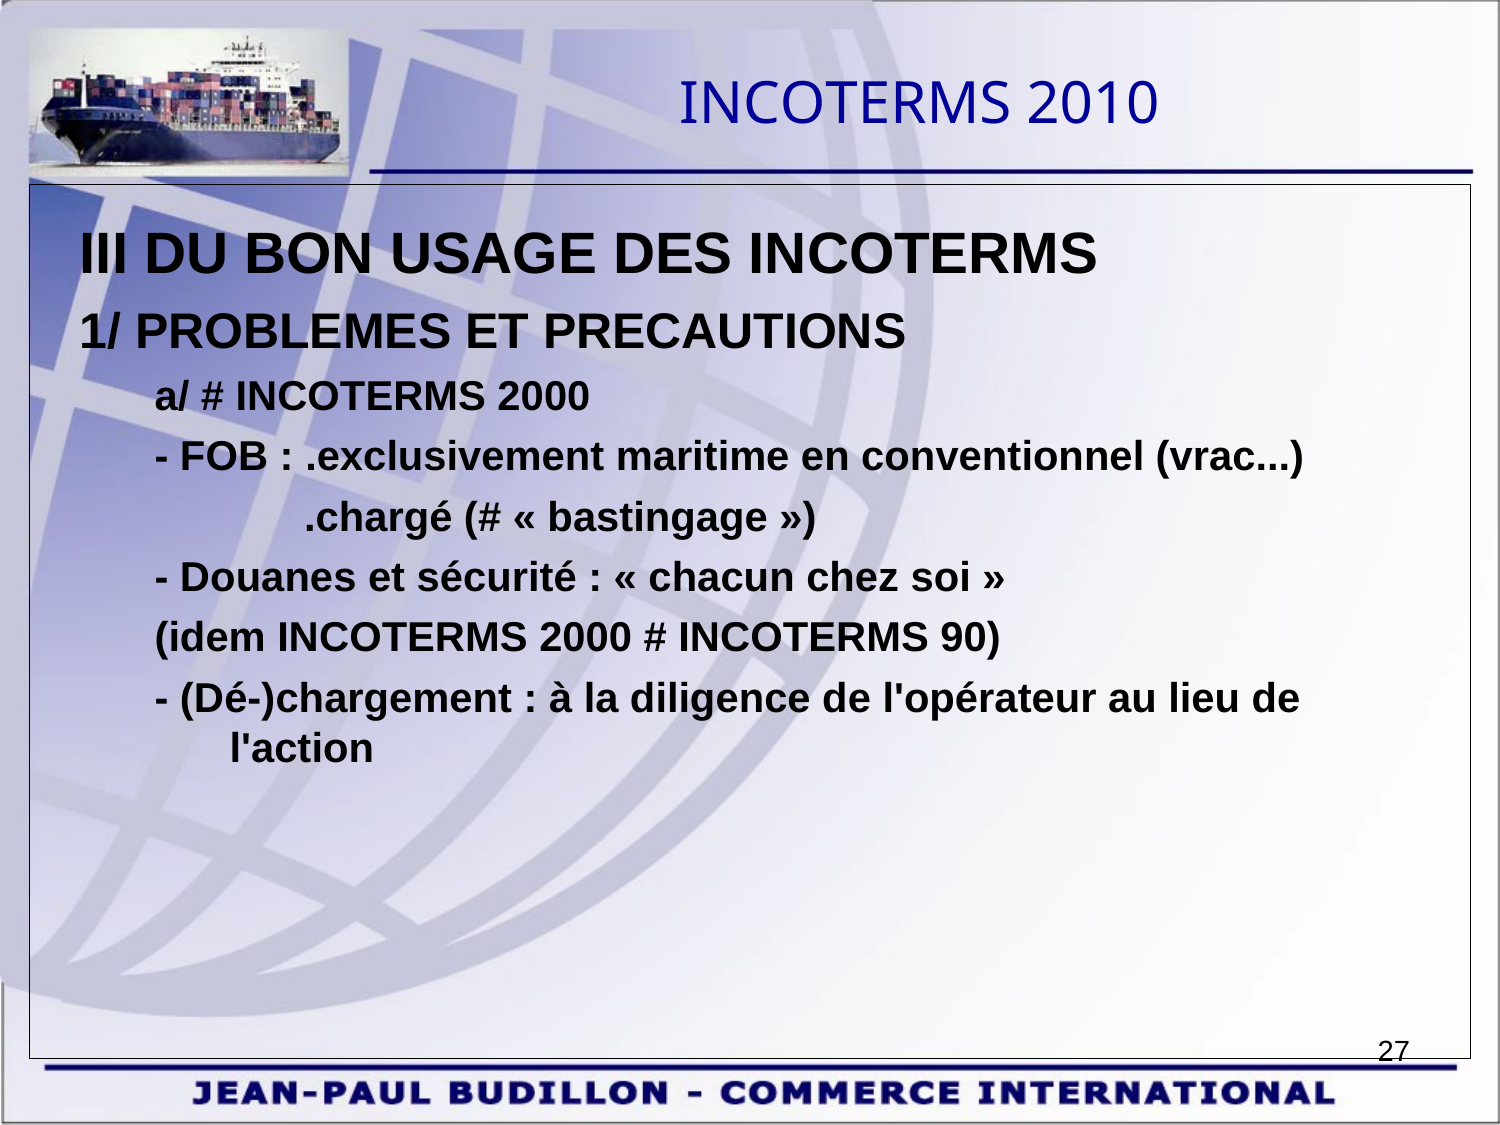

# INCOTERMS 2010
III DU BON USAGE DES INCOTERMS
1/ PROBLEMES ET PRECAUTIONS
a/ # INCOTERMS 2000
- FOB : .exclusivement maritime en conventionnel (vrac...)
 .chargé (# « bastingage »)
- Douanes et sécurité : « chacun chez soi »
(idem INCOTERMS 2000 # INCOTERMS 90)
- (Dé-)chargement : à la diligence de l'opérateur au lieu de l'action
27